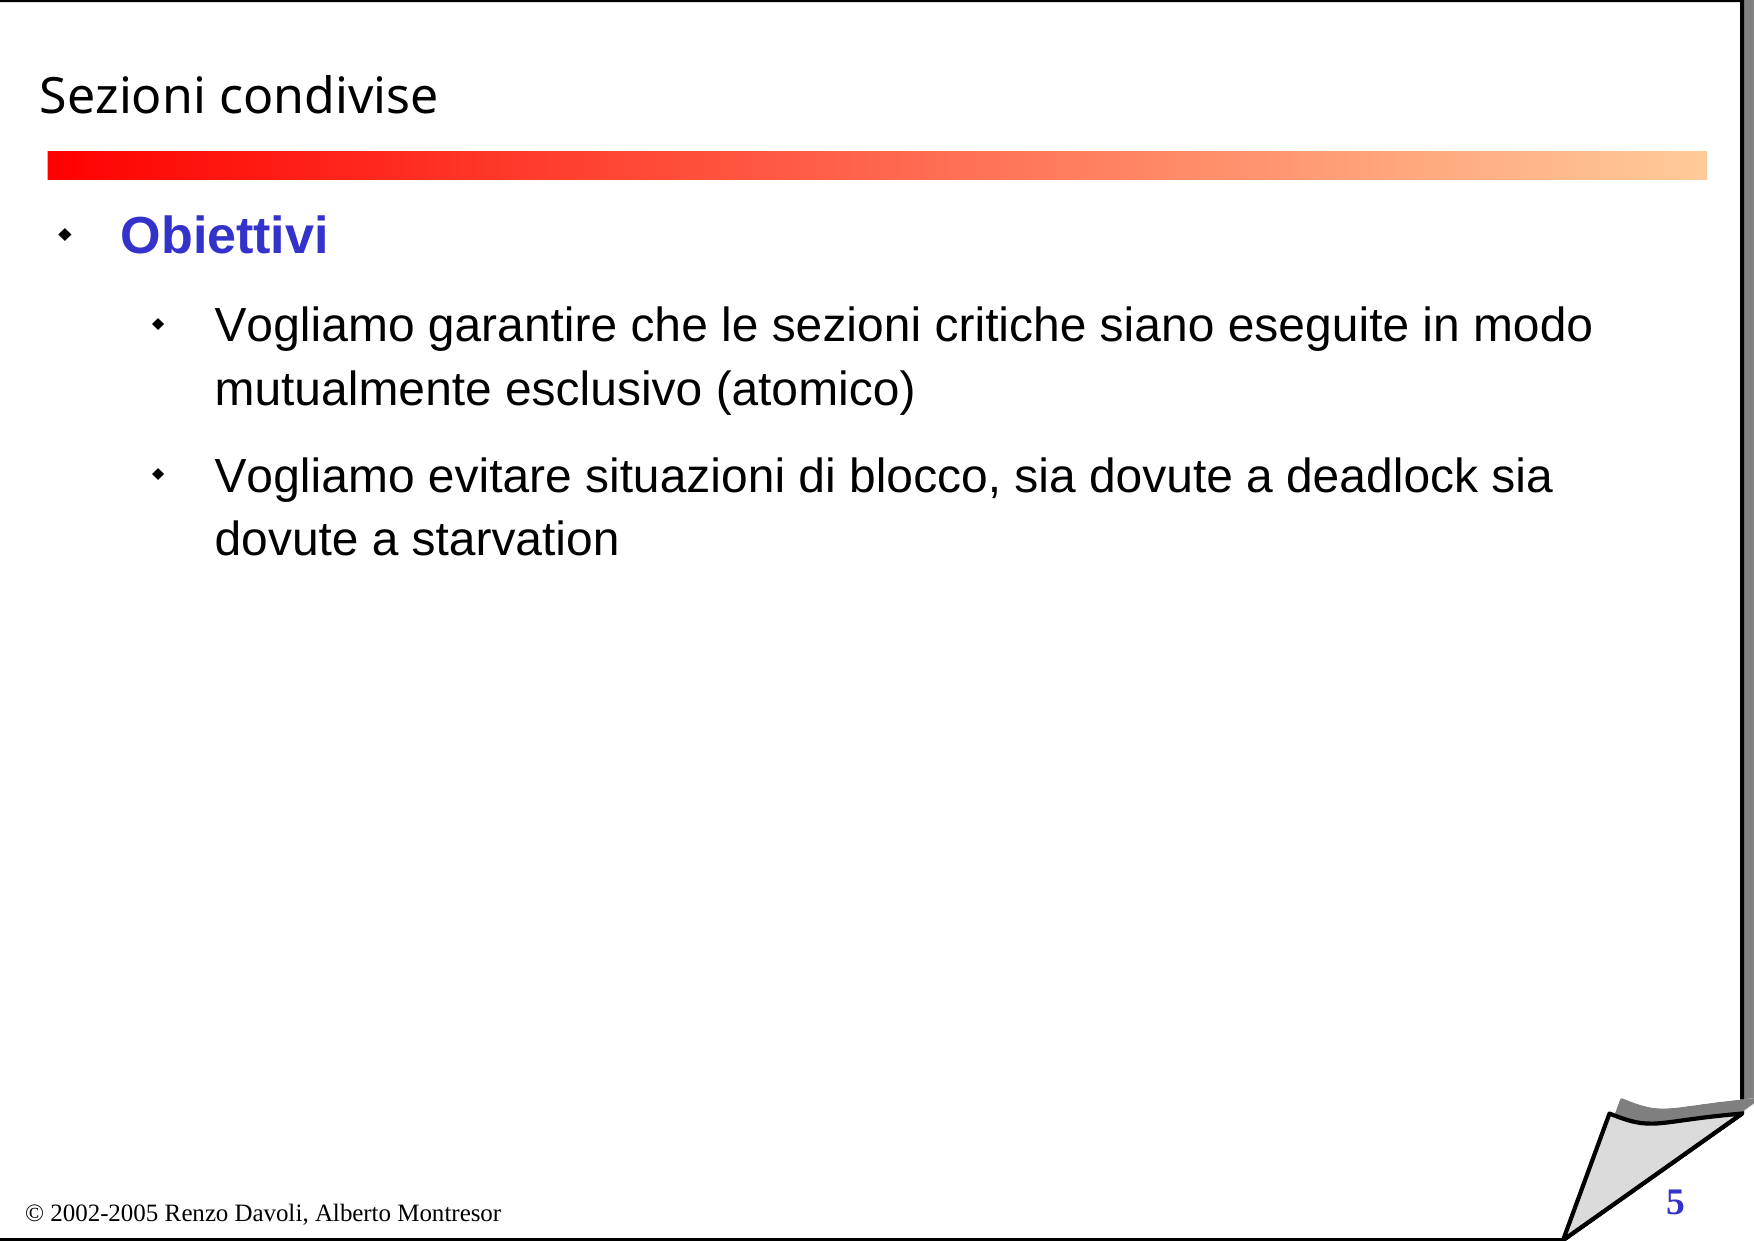

# Sezioni condivise
Obiettivi
Vogliamo garantire che le sezioni critiche siano eseguite in modo mutualmente esclusivo (atomico)
Vogliamo evitare situazioni di blocco, sia dovute a deadlock sia dovute a starvation